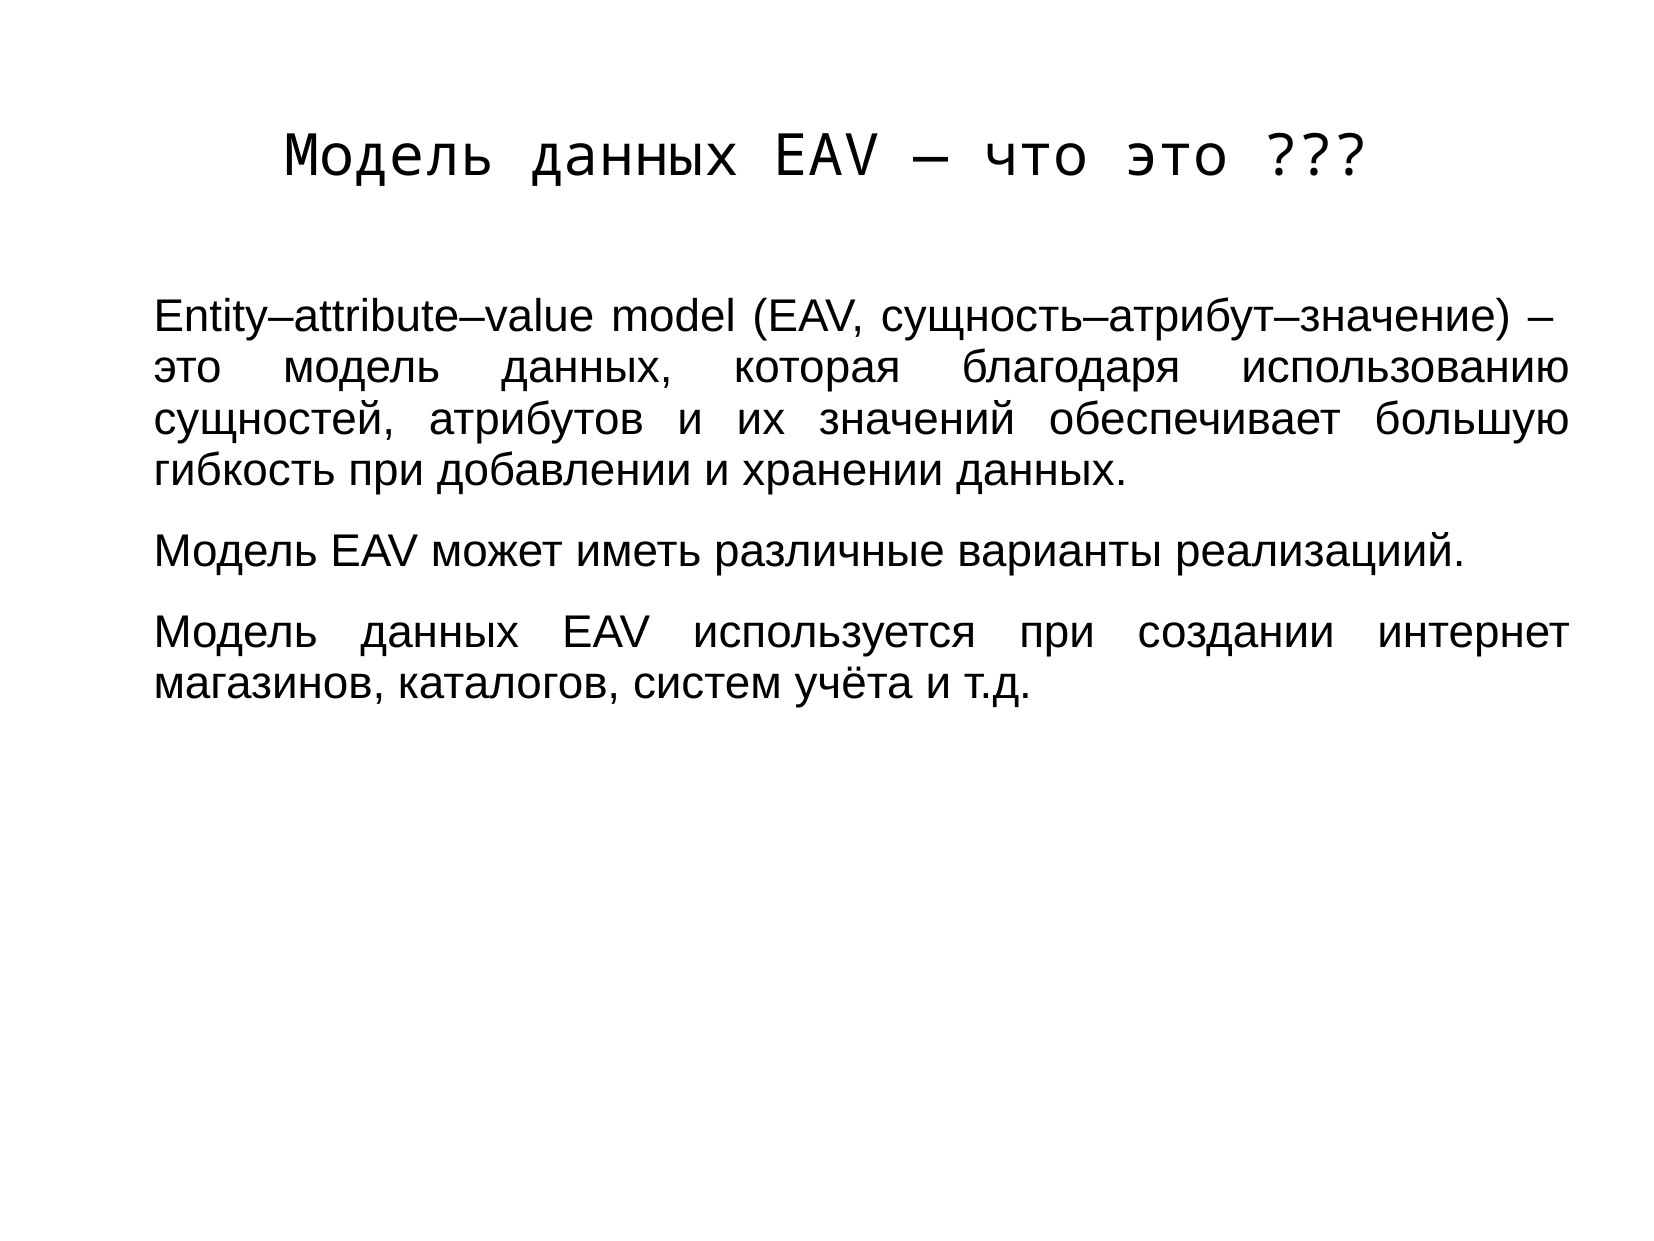

# Модель данных EAV — что это ???
Entity–attribute–value model (EAV, сущность–атрибут–значение) – это модель данных, которая благодаря использованию сущностей, атрибутов и их значений обеспечивает большую гибкость при добавлении и хранении данных.
Модель EAV может иметь различные варианты реализациий.
Модель данных EAV используется при создании интернет магазинов, каталогов, систем учёта и т.д.